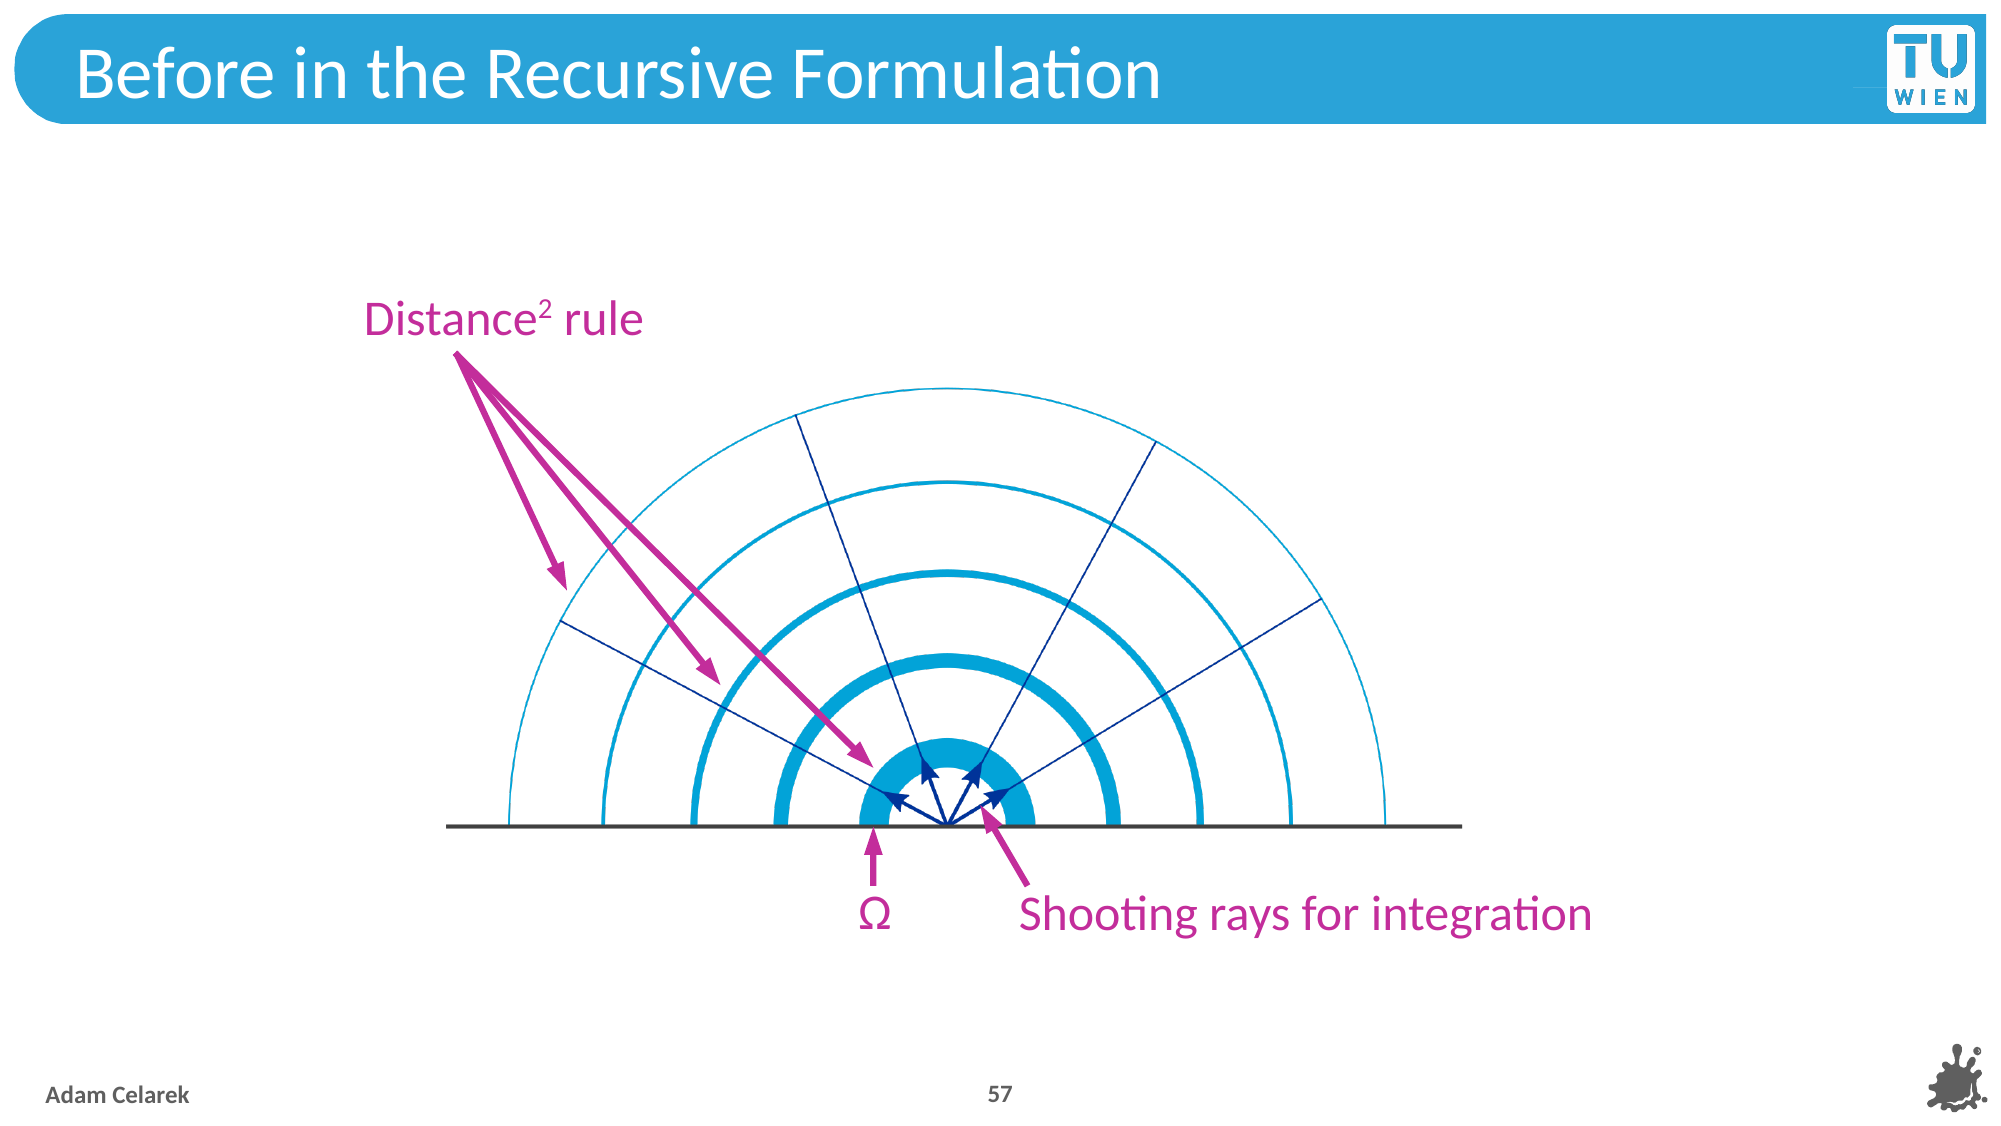

# Before in the Recursive Formulation
Distance2 rule
Ω
Shooting rays for integration
Adam Celarek